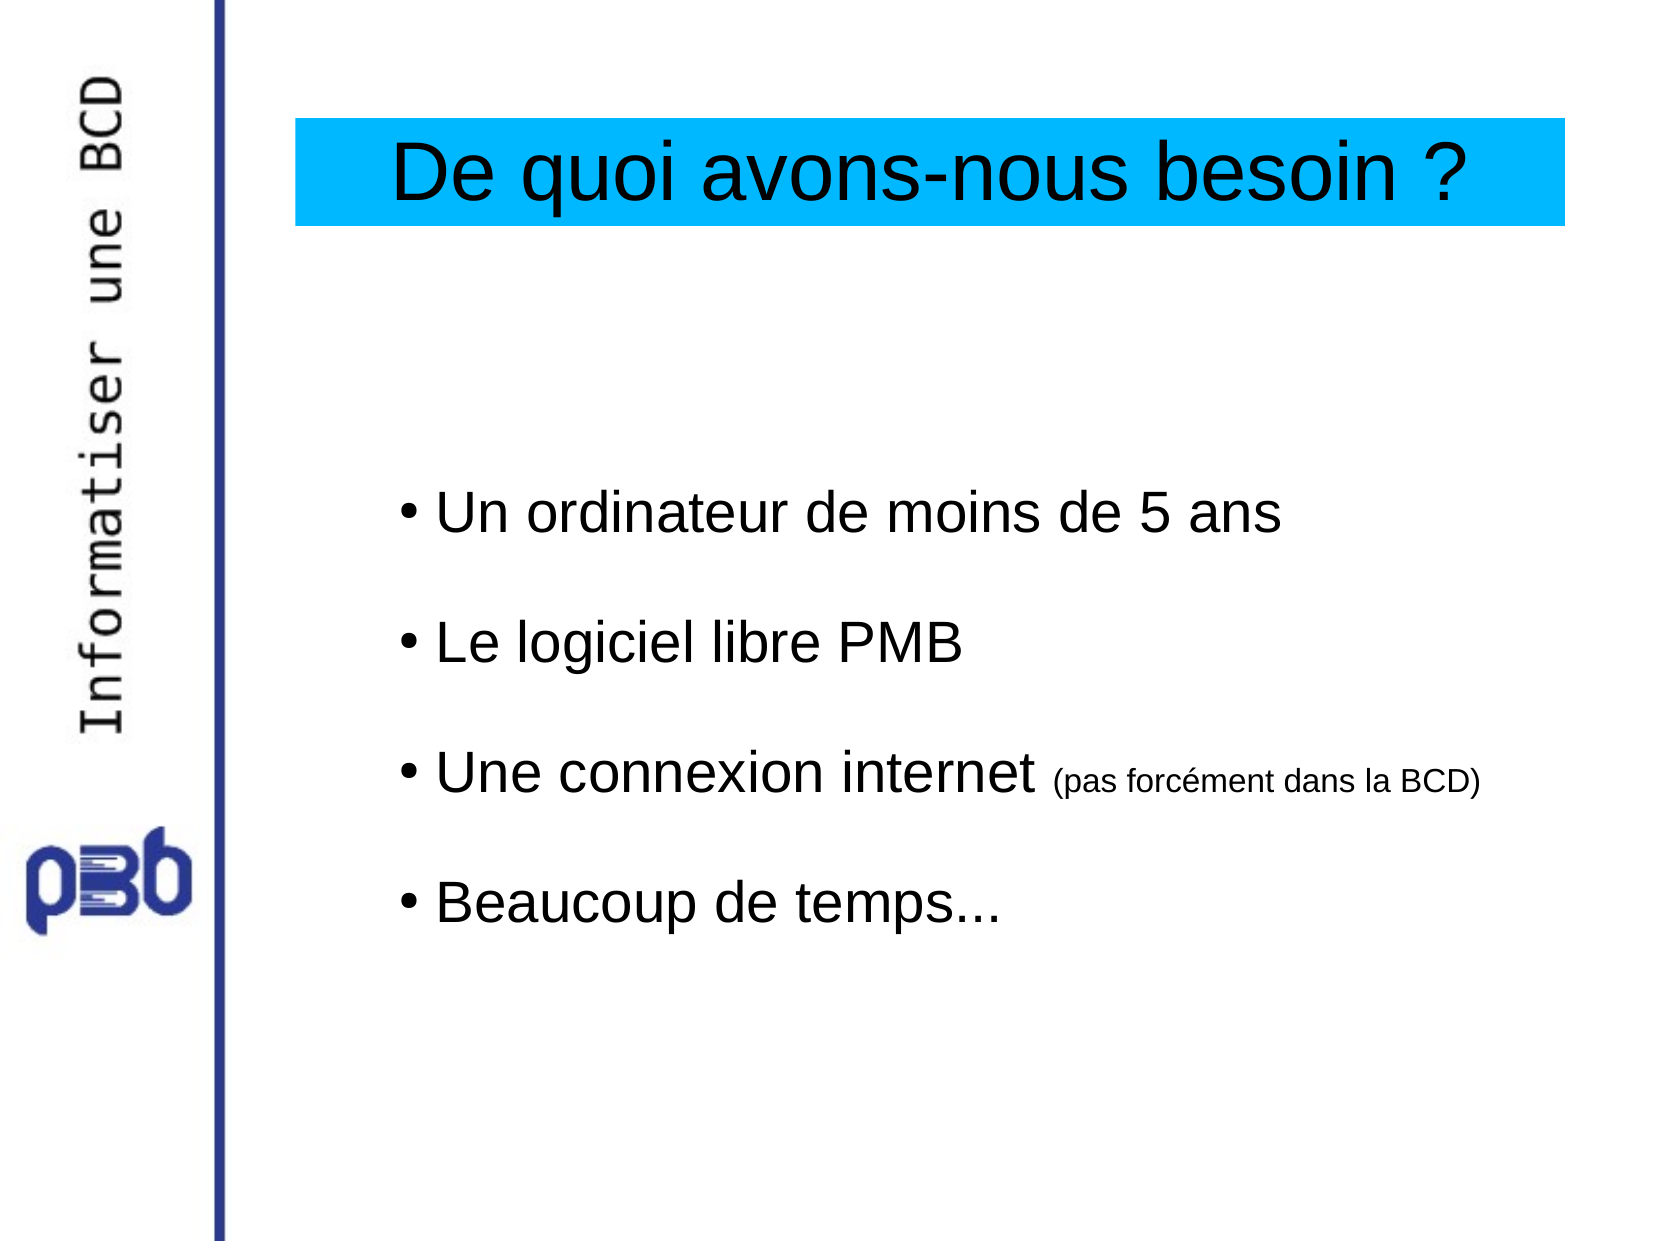

De quoi avons-nous besoin ?
 Un ordinateur de moins de 5 ans
 Le logiciel libre PMB
 Une connexion internet (pas forcément dans la BCD)
 Beaucoup de temps...